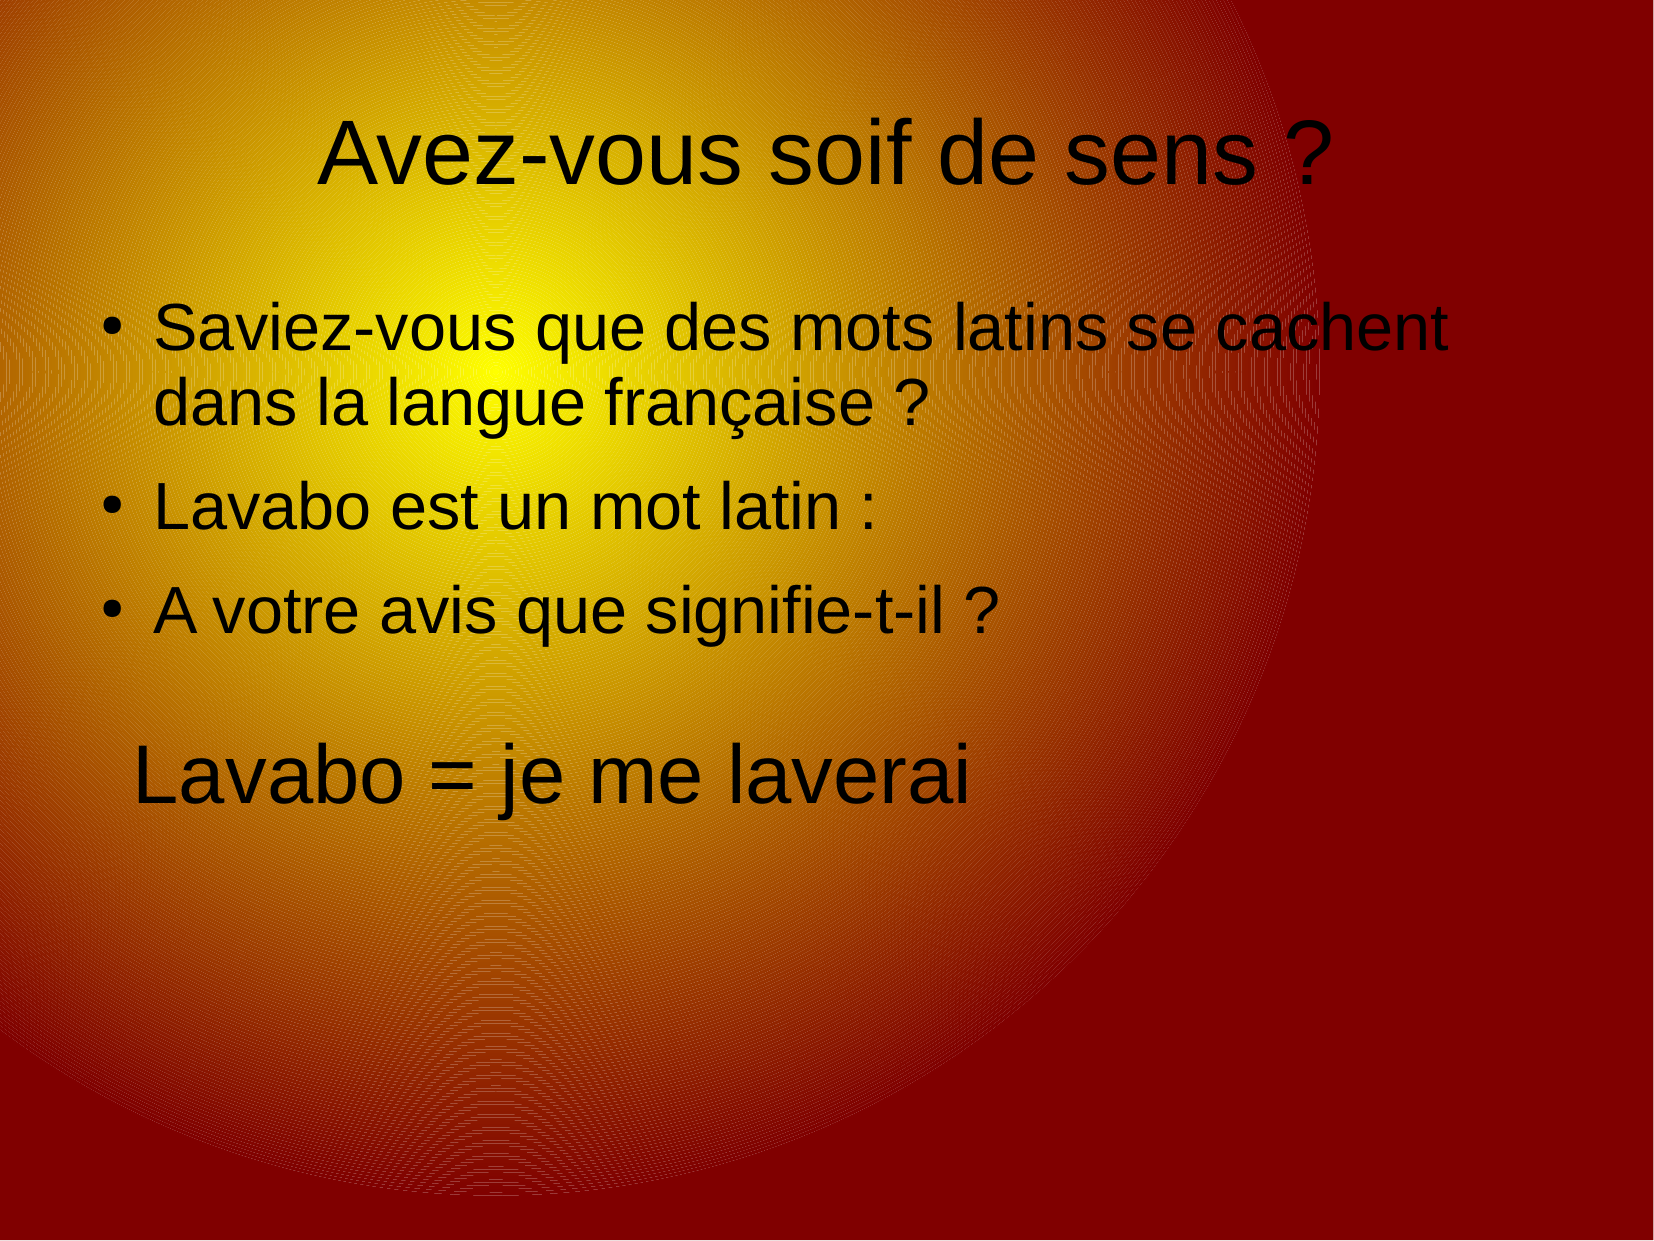

# Avez-vous soif de sens ?
Saviez-vous que des mots latins se cachent dans la langue française ?
Lavabo est un mot latin :
A votre avis que signifie-t-il ?
Lavabo = je me laverai